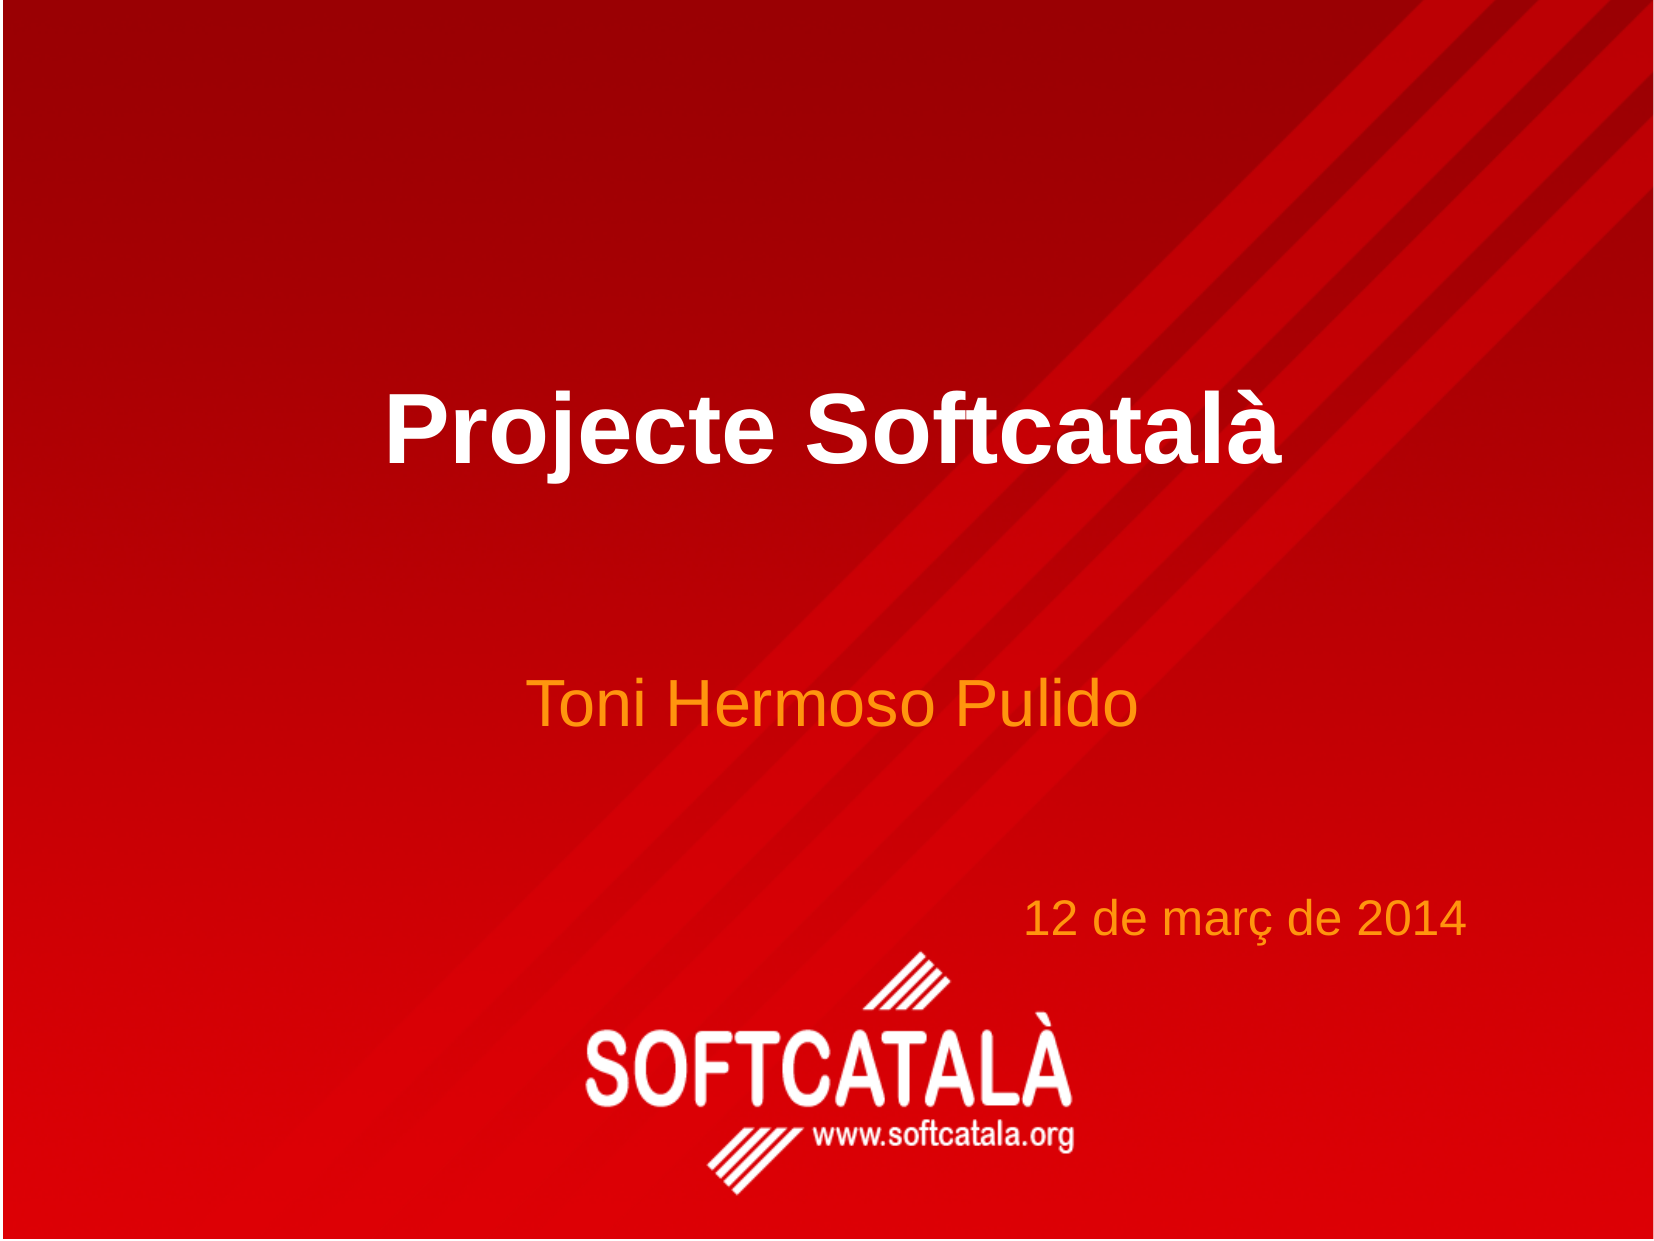

Projecte Softcatalà
Toni Hermoso Pulido
12 de març de 2014